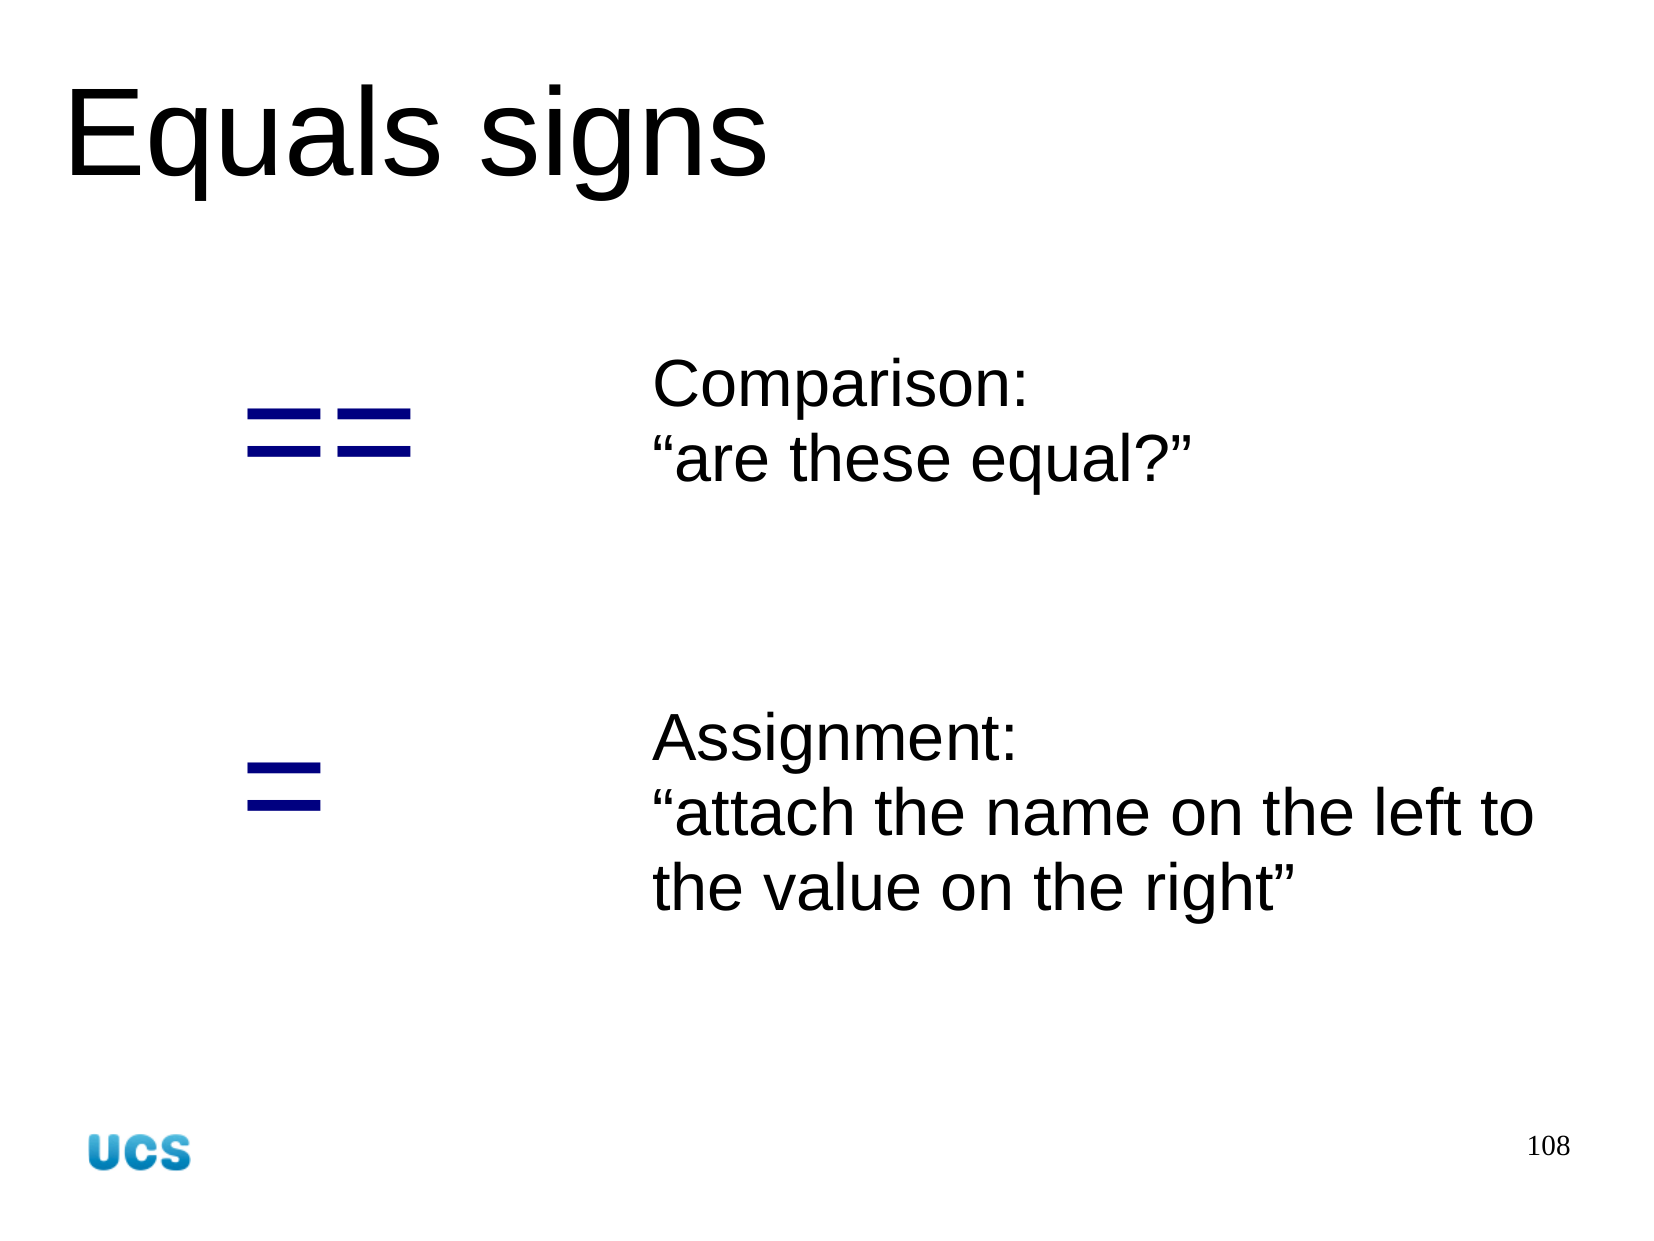

Equals signs
Comparison:
“are these equal?”
==
Assignment:
“attach the name on the left to
the value on the right”
=
108